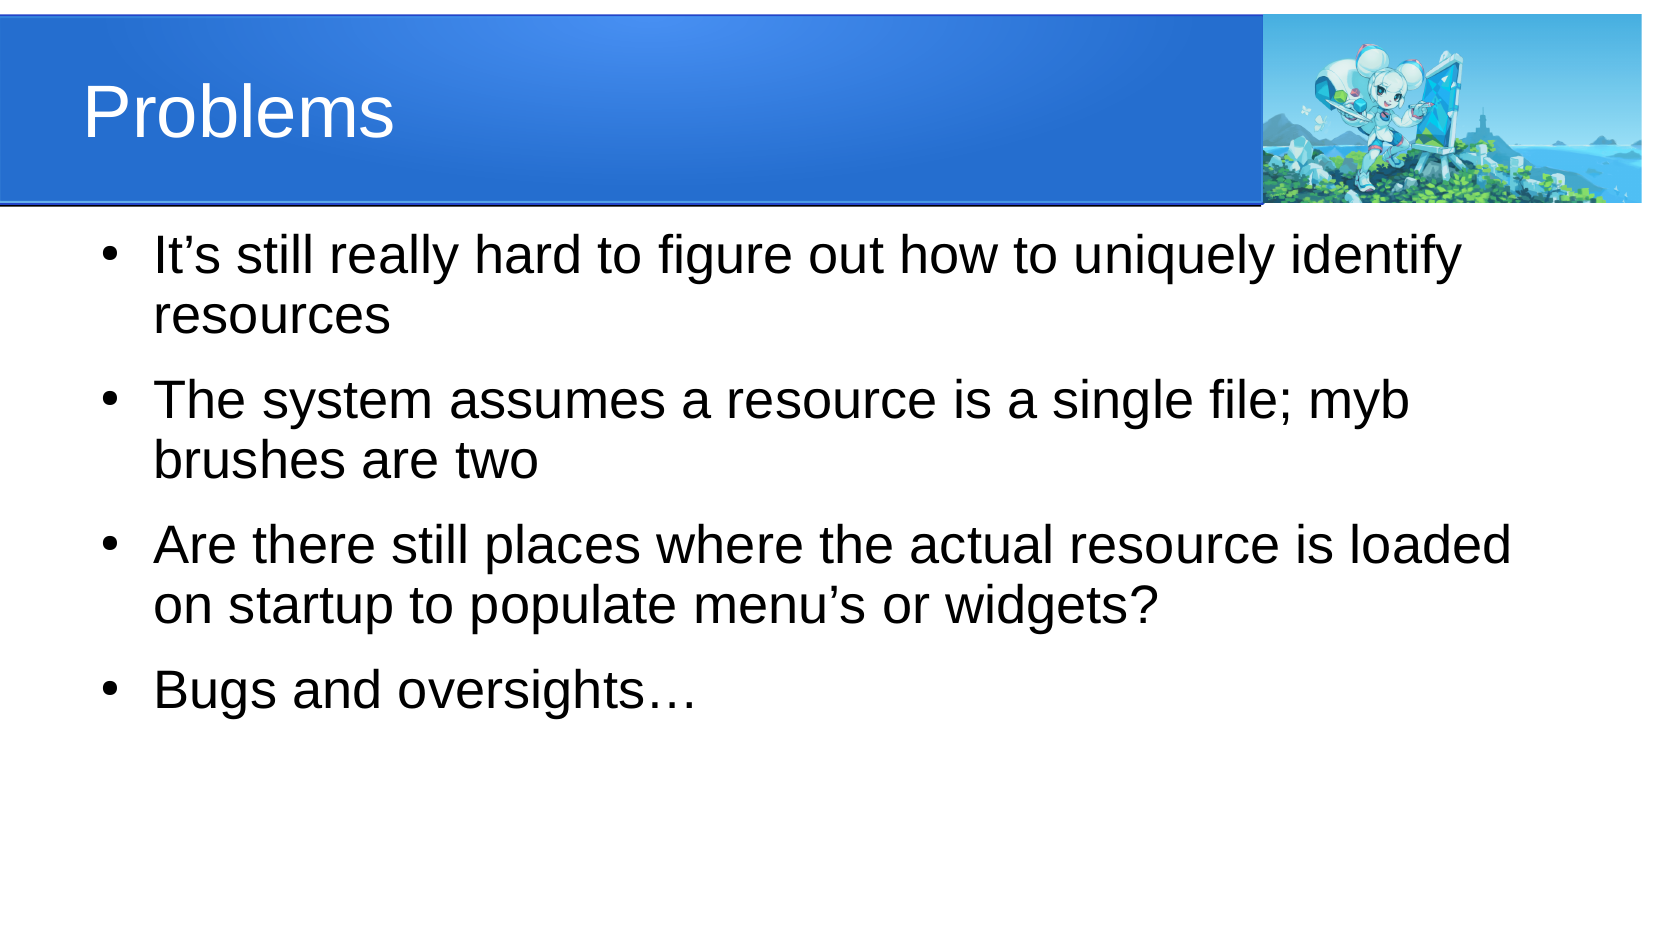

# Problems
It’s still really hard to figure out how to uniquely identify resources
The system assumes a resource is a single file; myb brushes are two
Are there still places where the actual resource is loaded on startup to populate menu’s or widgets?
Bugs and oversights…